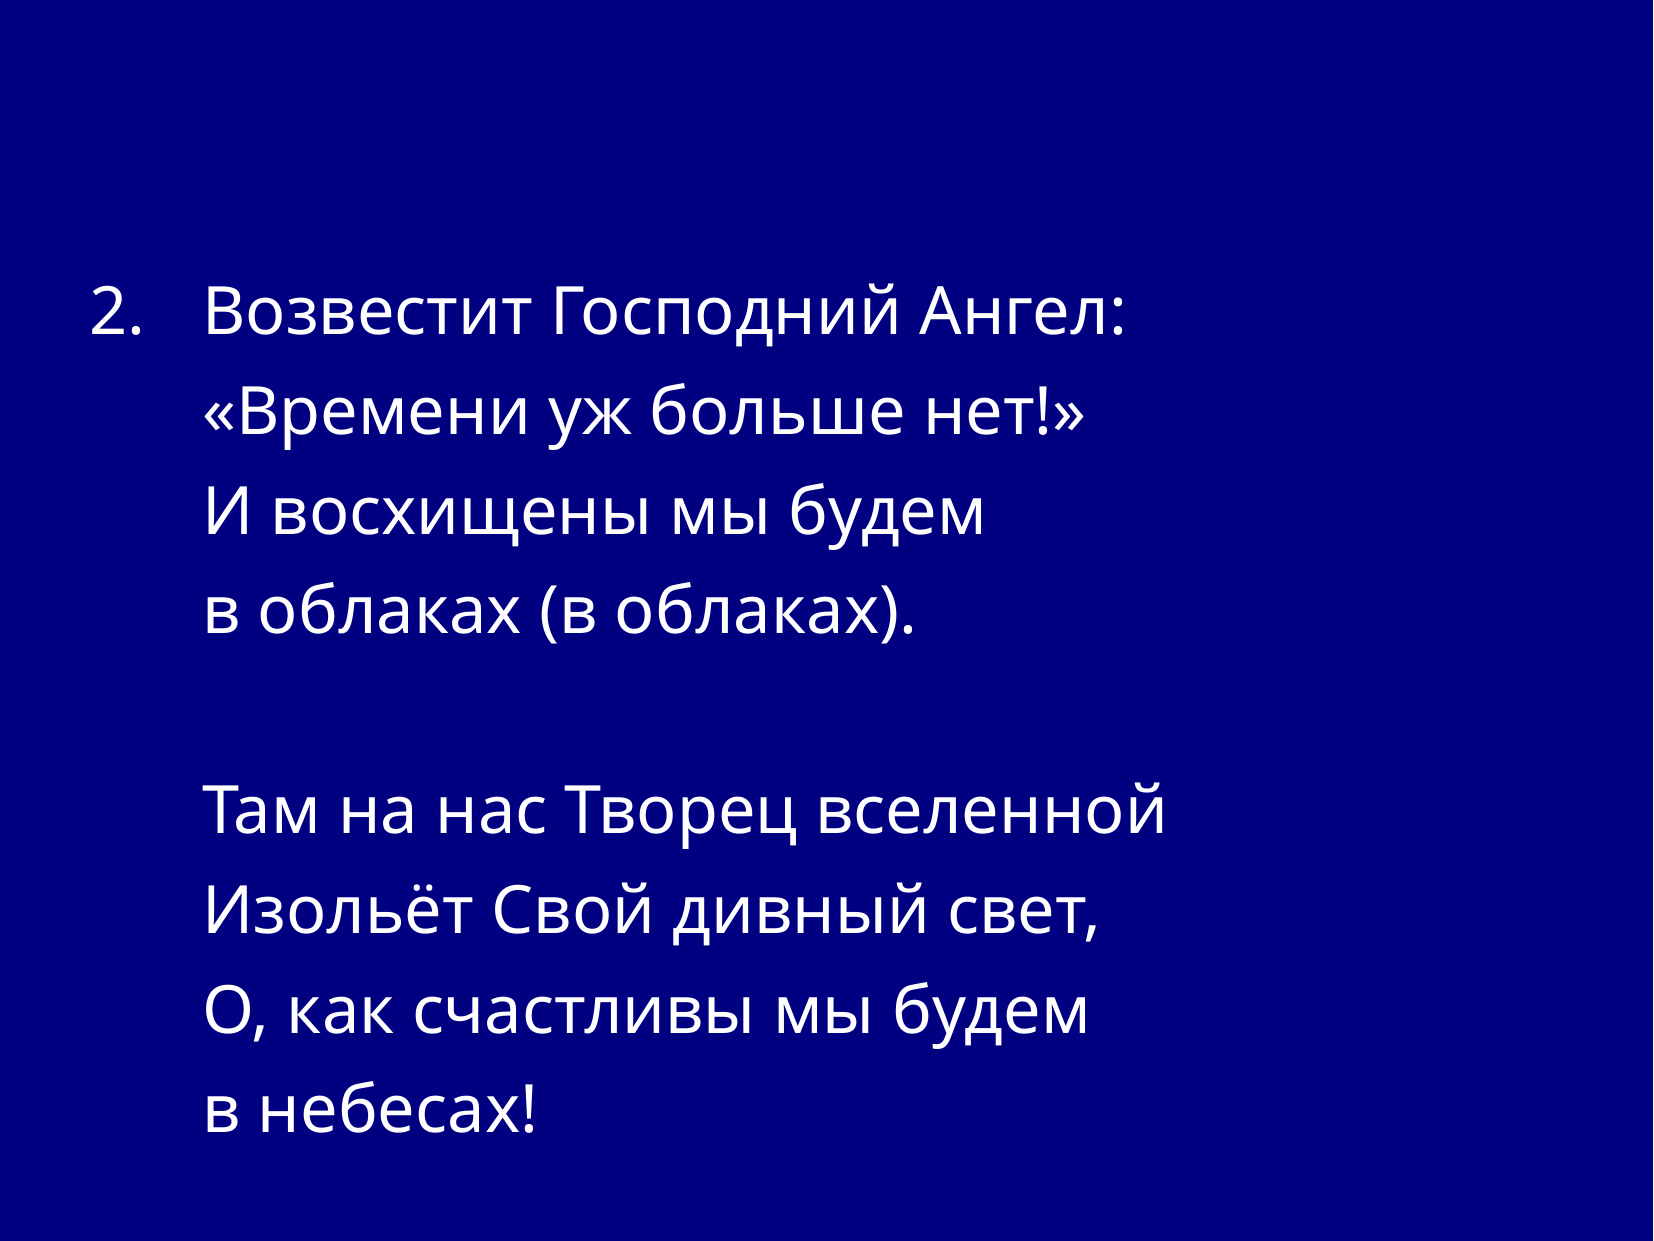

2.	Возвестит Господний Ангел:
	«Времени уж больше нет!»
	И восхищены мы будем
	в облаках (в облаках).
	Там на нас Творец вселенной
	Изольёт Свой дивный свет,
	О, как счастливы мы будем
	в небесах!